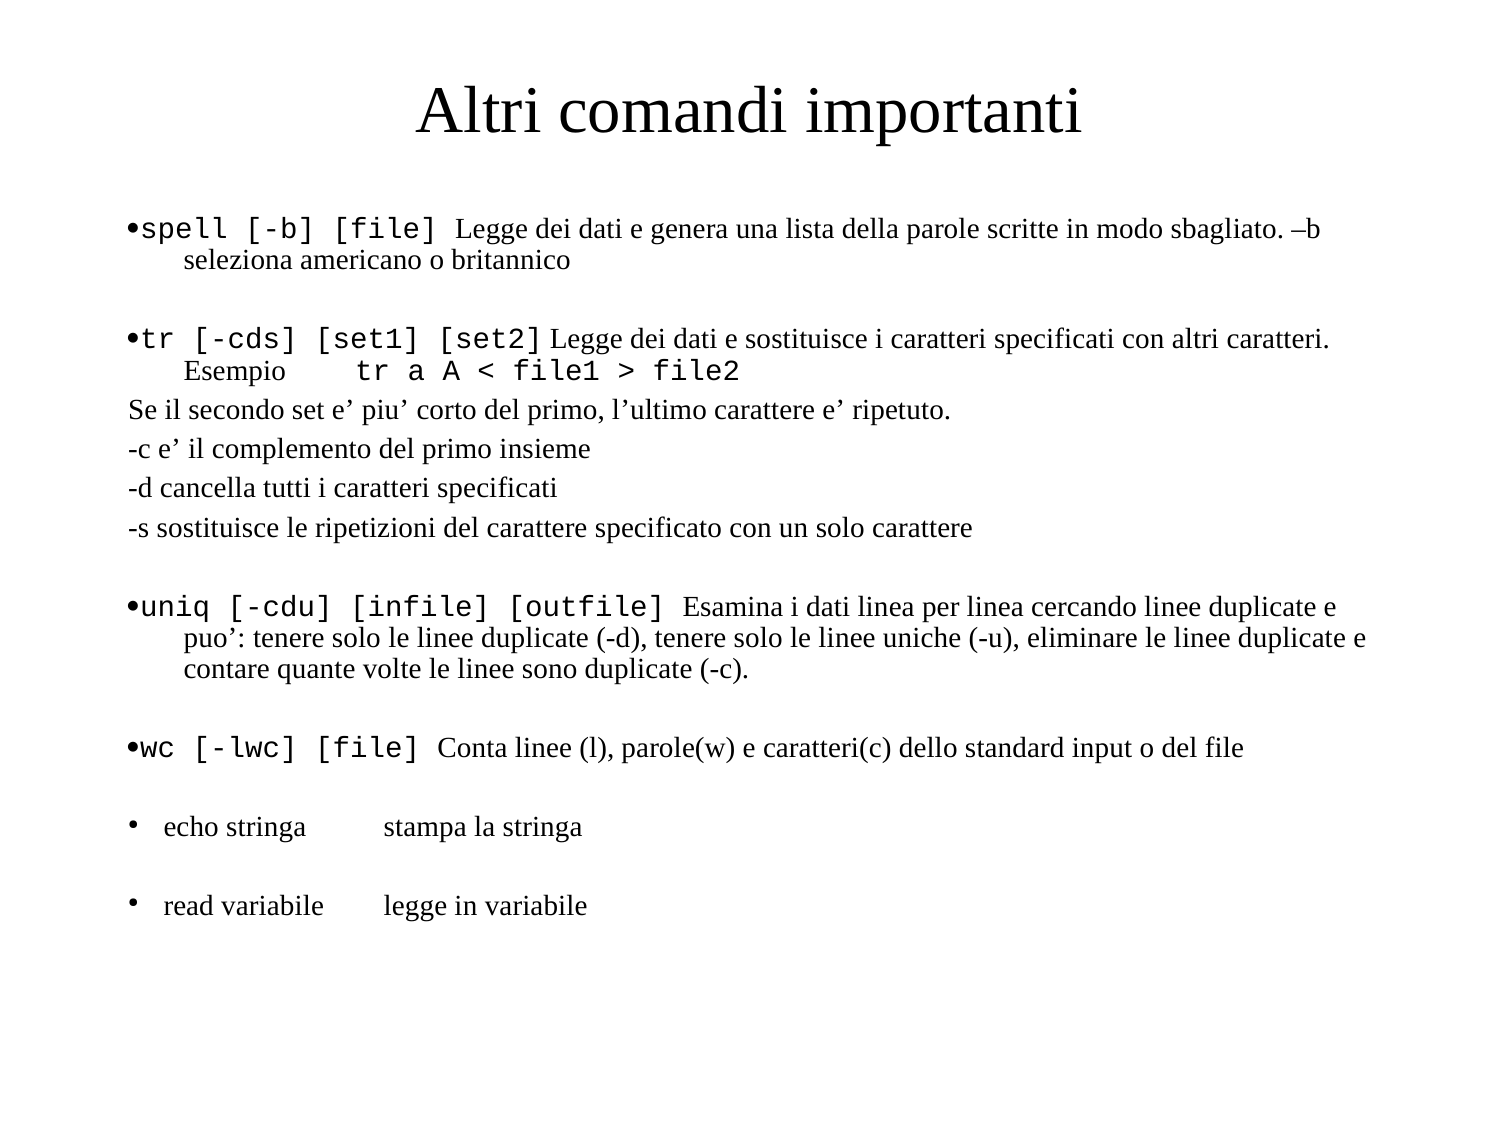

# Altri comandi importanti
spell [-b] [file] Legge dei dati e genera una lista della parole scritte in modo sbagliato. –b seleziona americano o britannico
tr [-cds] [set1] [set2] Legge dei dati e sostituisce i caratteri specificati con altri caratteri. Esempio 	 tr a A < file1 > file2
Se il secondo set e’ piu’ corto del primo, l’ultimo carattere e’ ripetuto.
-c e’ il complemento del primo insieme
-d cancella tutti i caratteri specificati
-s sostituisce le ripetizioni del carattere specificato con un solo carattere
uniq [-cdu] [infile] [outfile] Esamina i dati linea per linea cercando linee duplicate e puo’: tenere solo le linee duplicate (-d), tenere solo le linee uniche (-u), eliminare le linee duplicate e contare quante volte le linee sono duplicate (-c).
wc [-lwc] [file] Conta linee (l), parole(w) e caratteri(c) dello standard input o del file
echo stringa		stampa la stringa
read variabile	legge in variabile